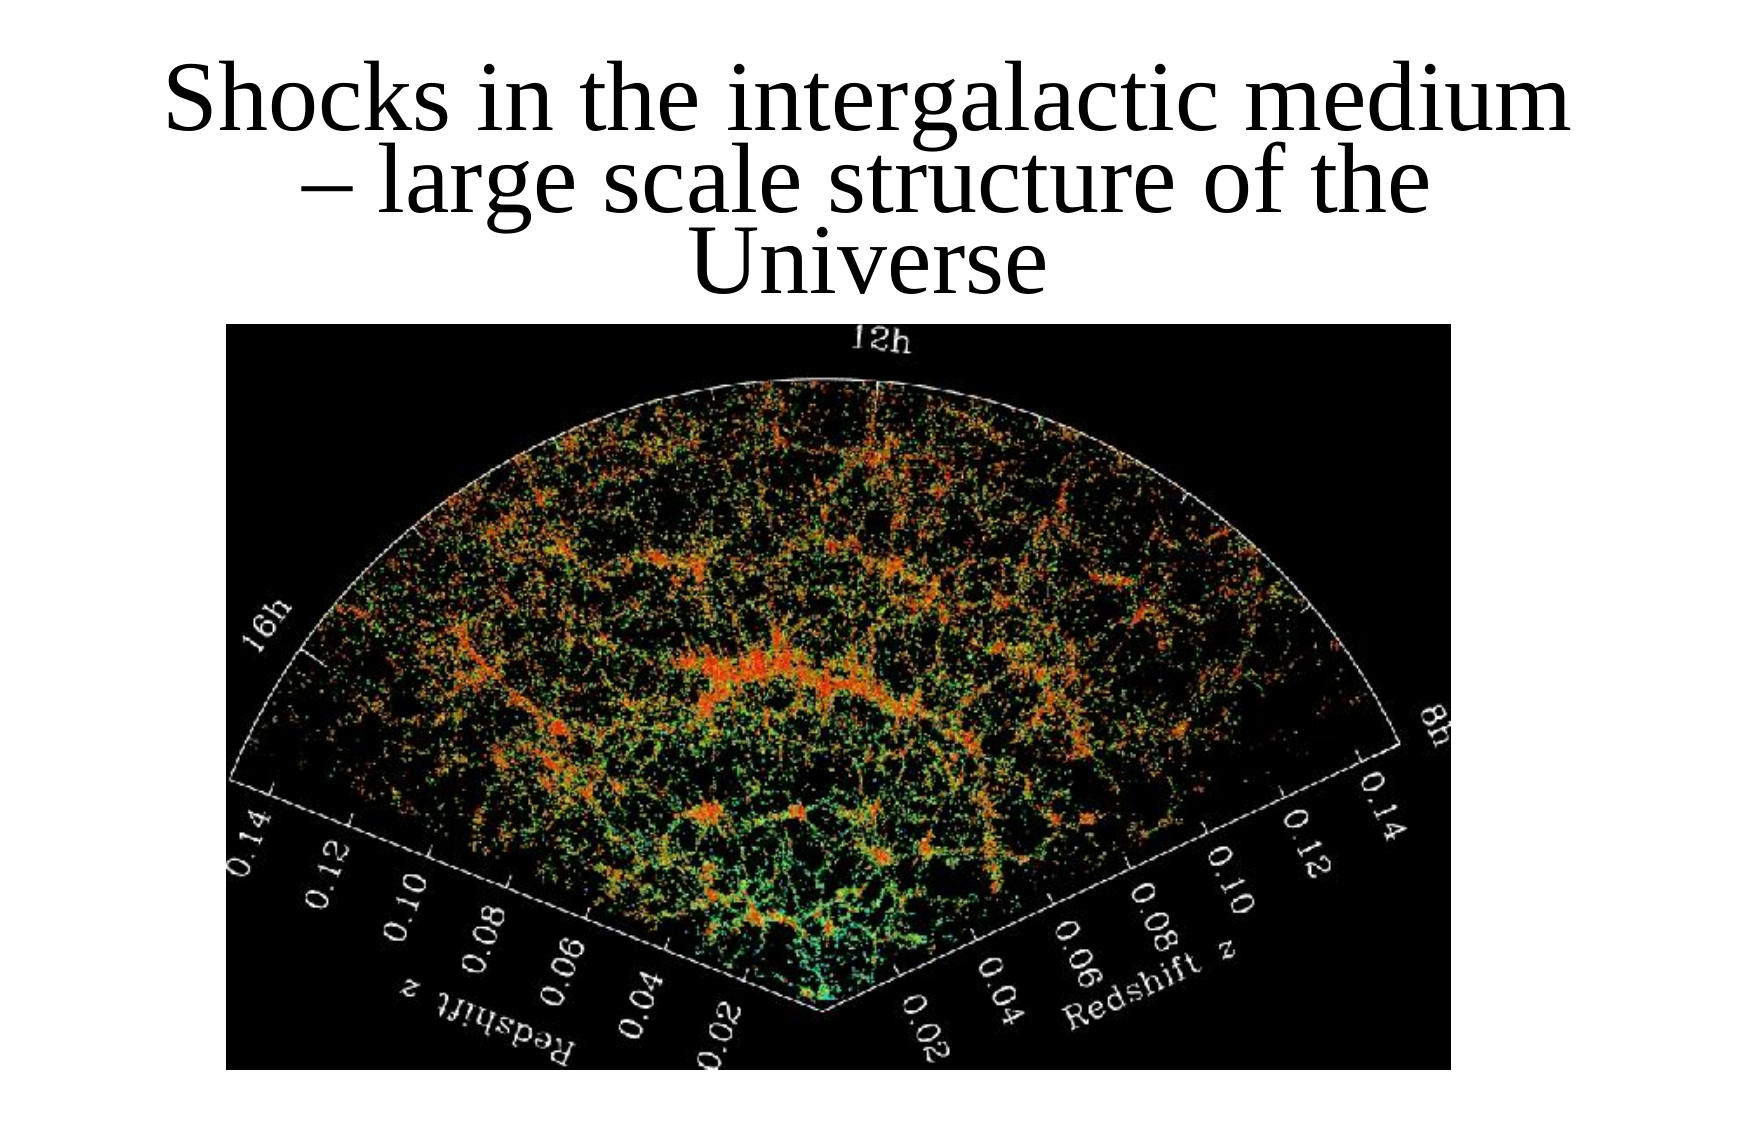

# Shocks in the intergalactic medium – large scale structure of the Universe